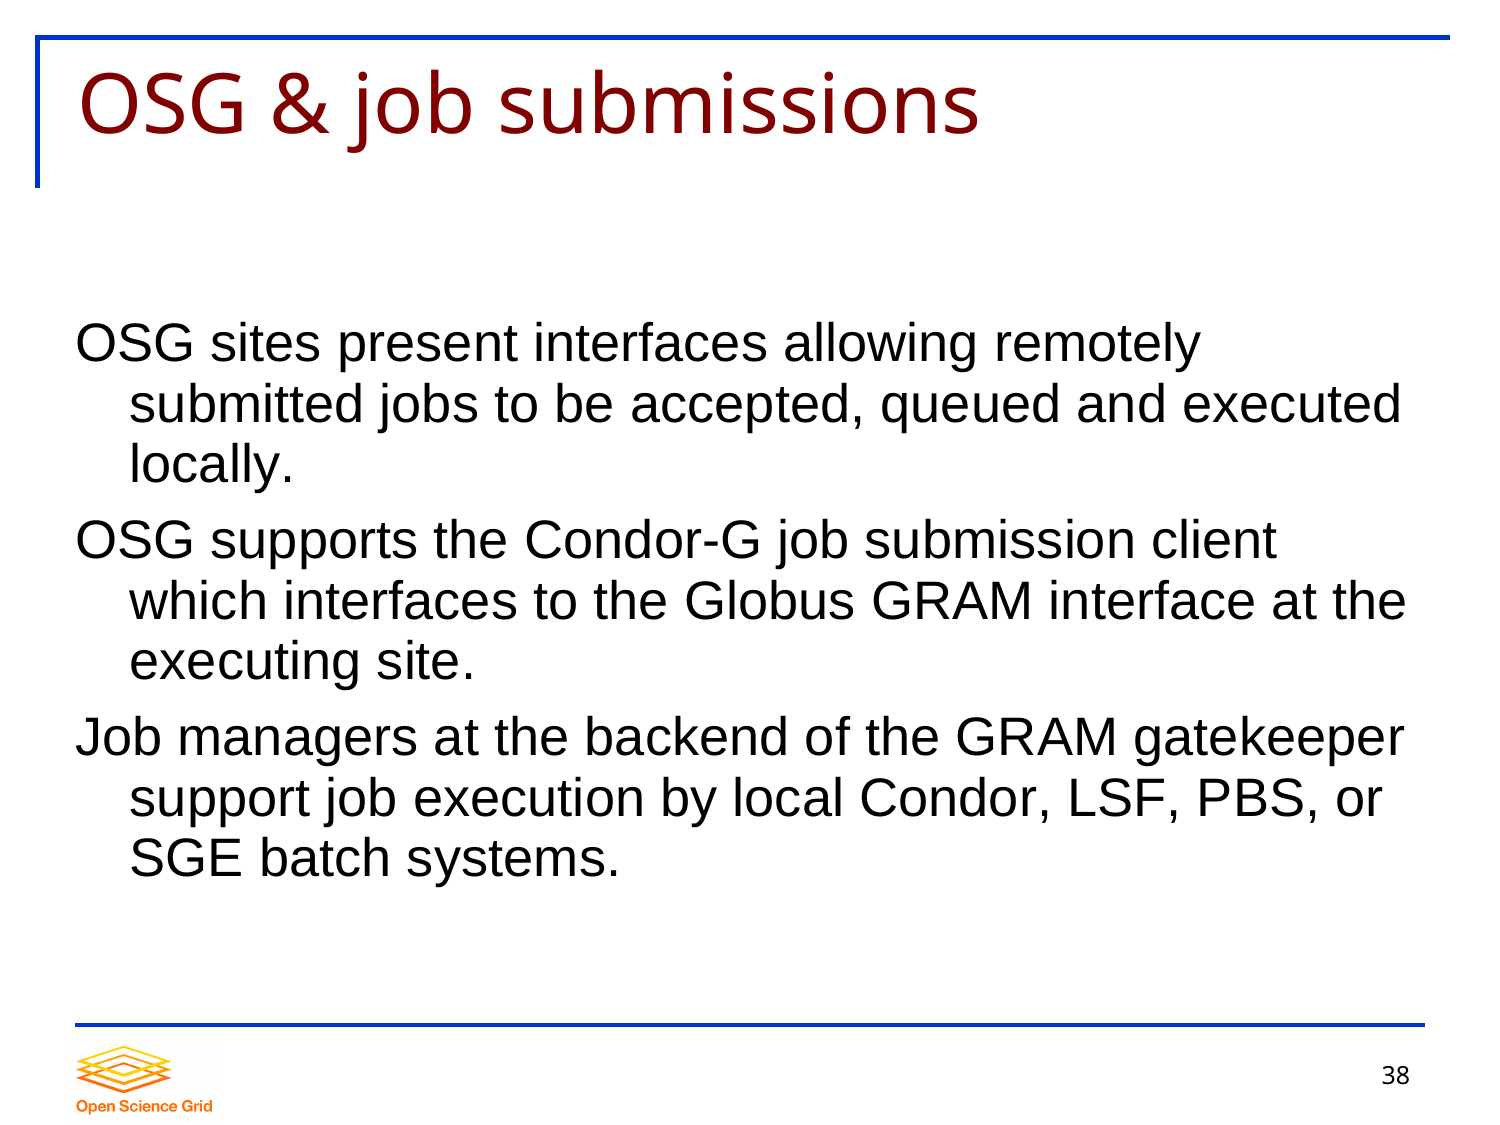

# OSG & job submissions
OSG sites present interfaces allowing remotely submitted jobs to be accepted, queued and executed locally.
OSG supports the Condor-G job submission client which interfaces to the Globus GRAM interface at the executing site.
Job managers at the backend of the GRAM gatekeeper support job execution by local Condor, LSF, PBS, or SGE batch systems.
38